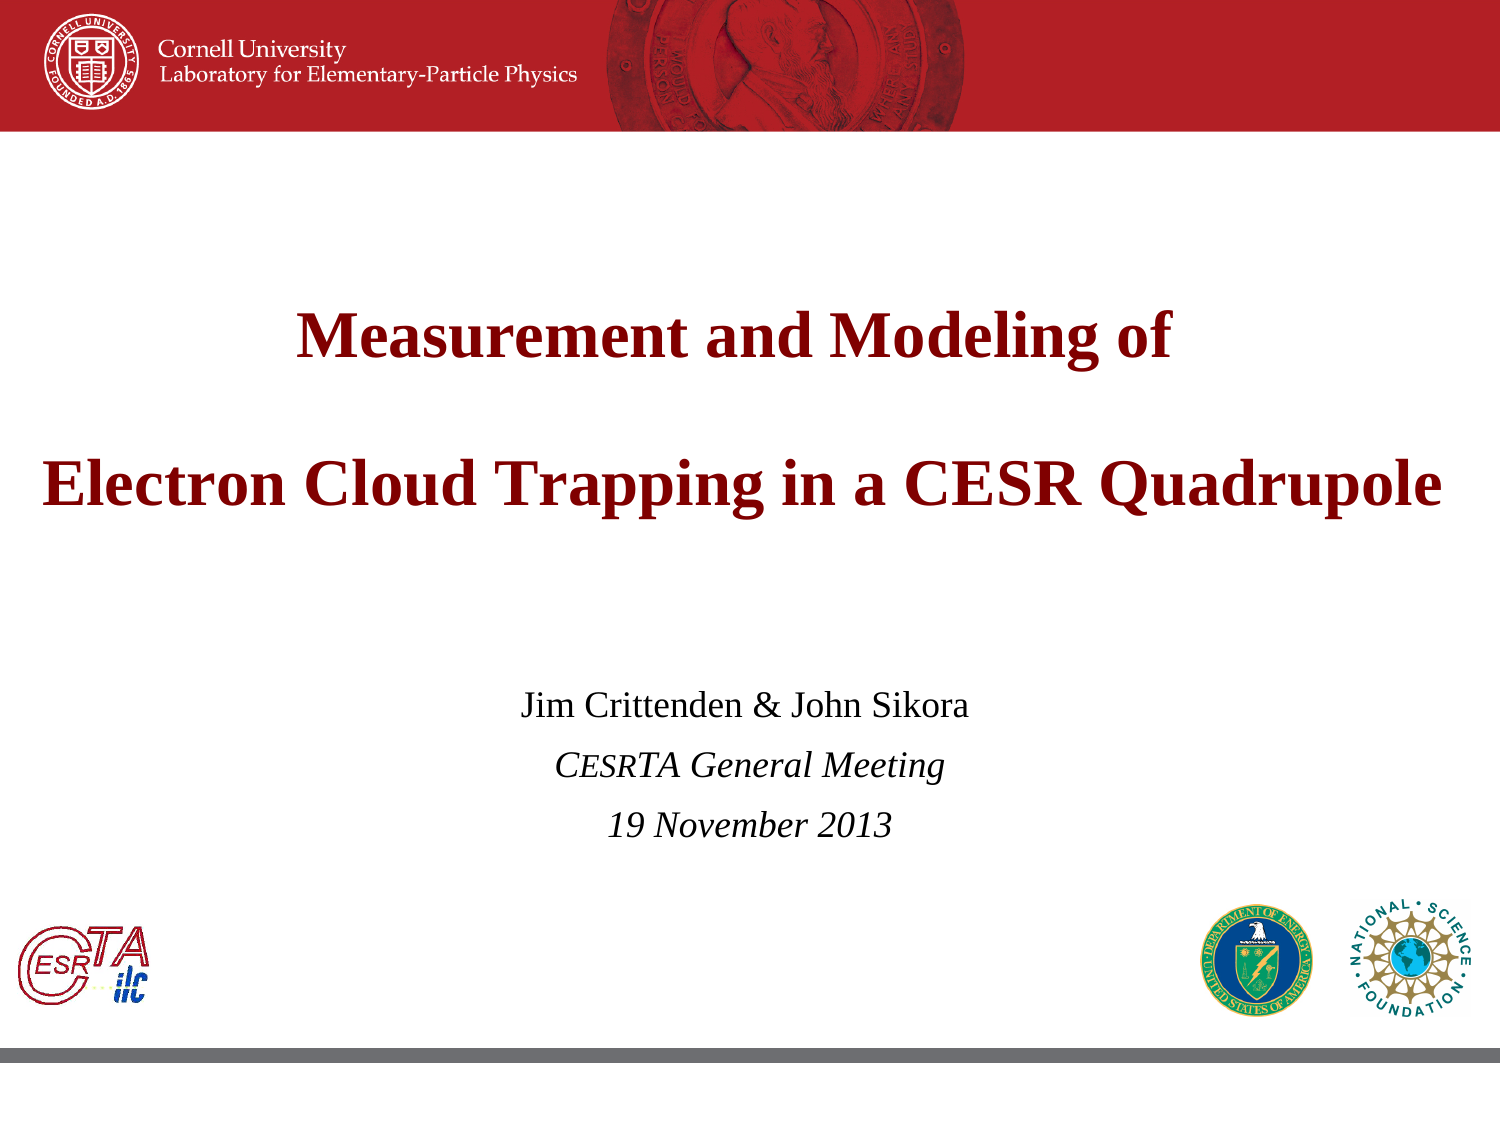

Measurement and Modeling of
Electron Cloud Trapping in a CESR Quadrupole
# Jim Crittenden & John Sikora
CESRTA General Meeting
19 November 2013